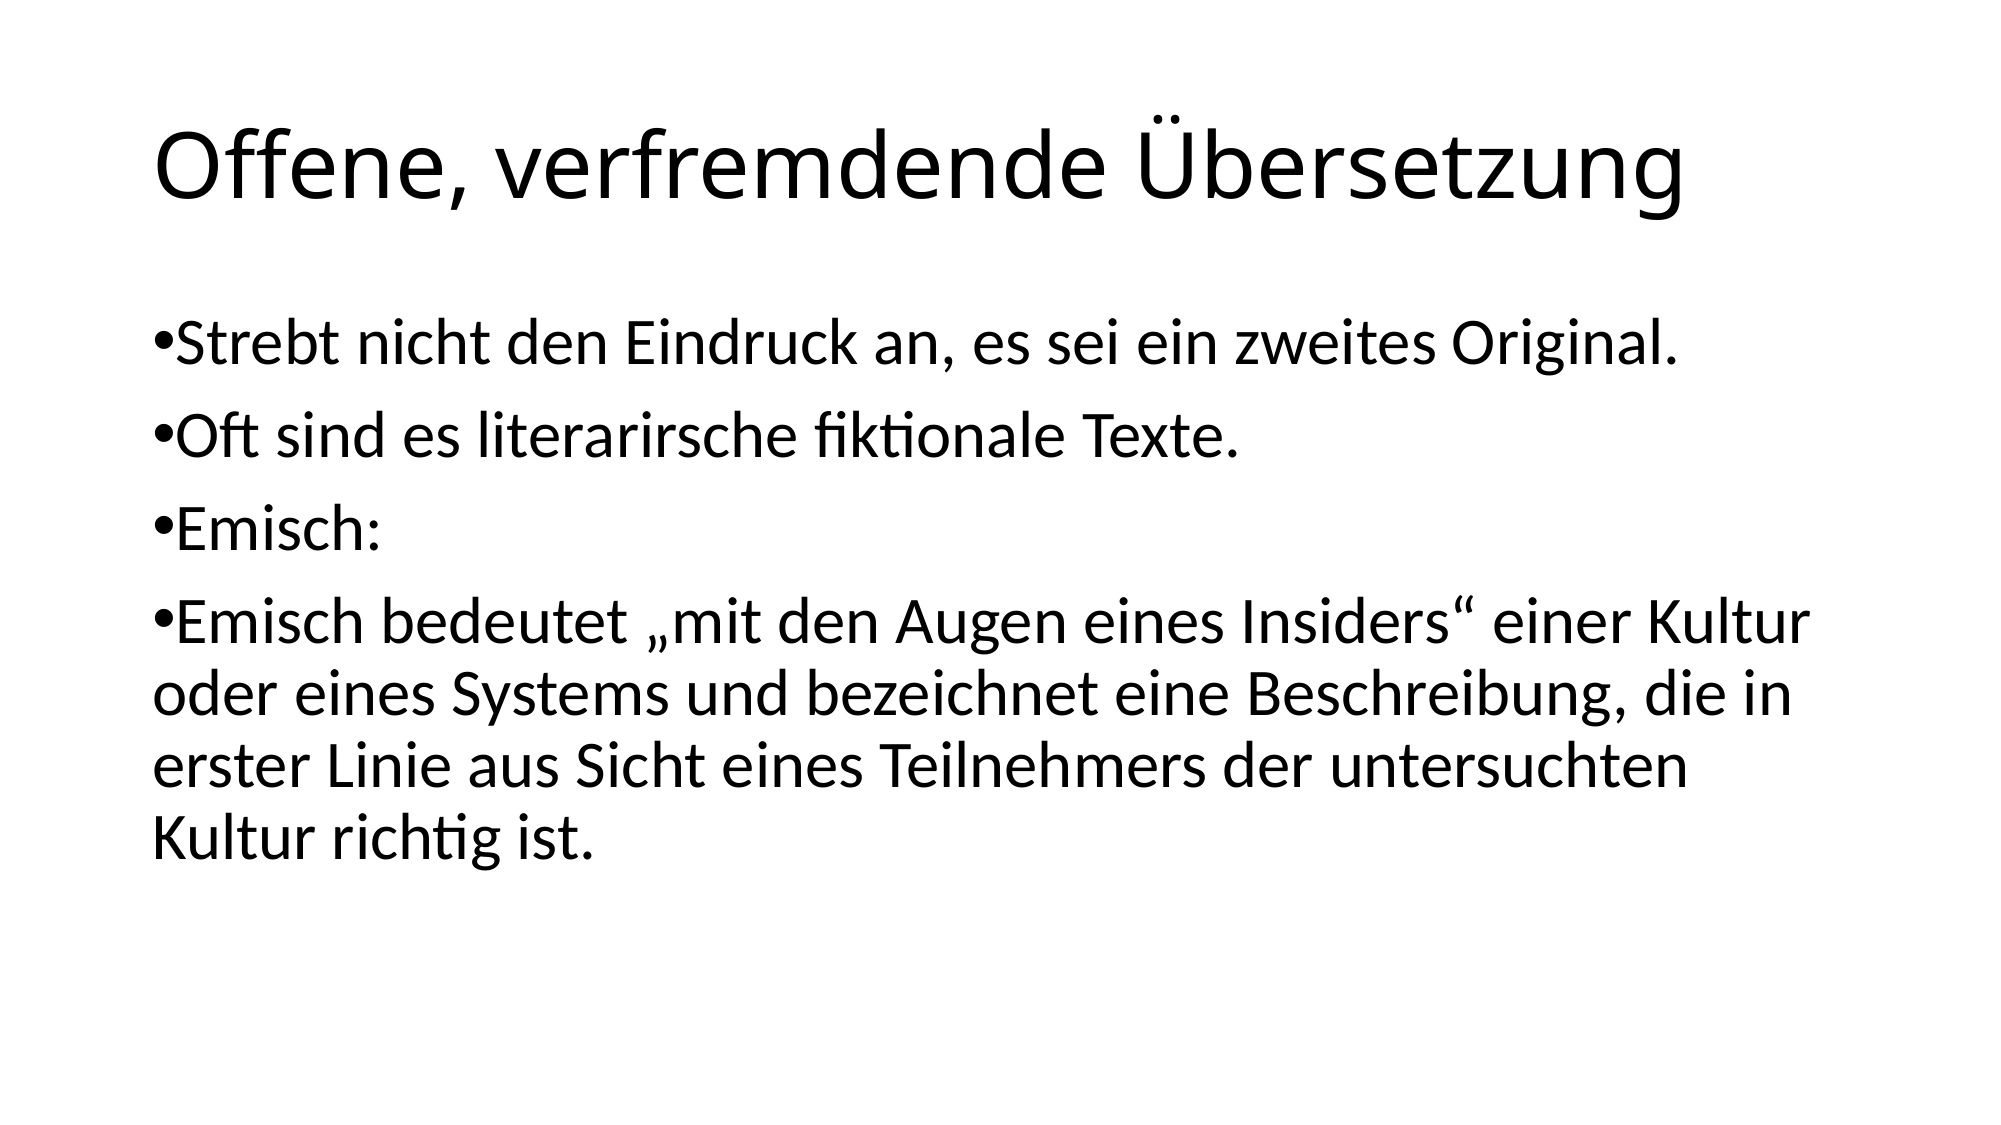

# Offene, verfremdende Übersetzung
Strebt nicht den Eindruck an, es sei ein zweites Original.
Oft sind es literarirsche fiktionale Texte.
Emisch:
Emisch bedeutet „mit den Augen eines Insiders“ einer Kultur oder eines Systems und bezeichnet eine Beschreibung, die in erster Linie aus Sicht eines Teilnehmers der untersuchten Kultur richtig ist.